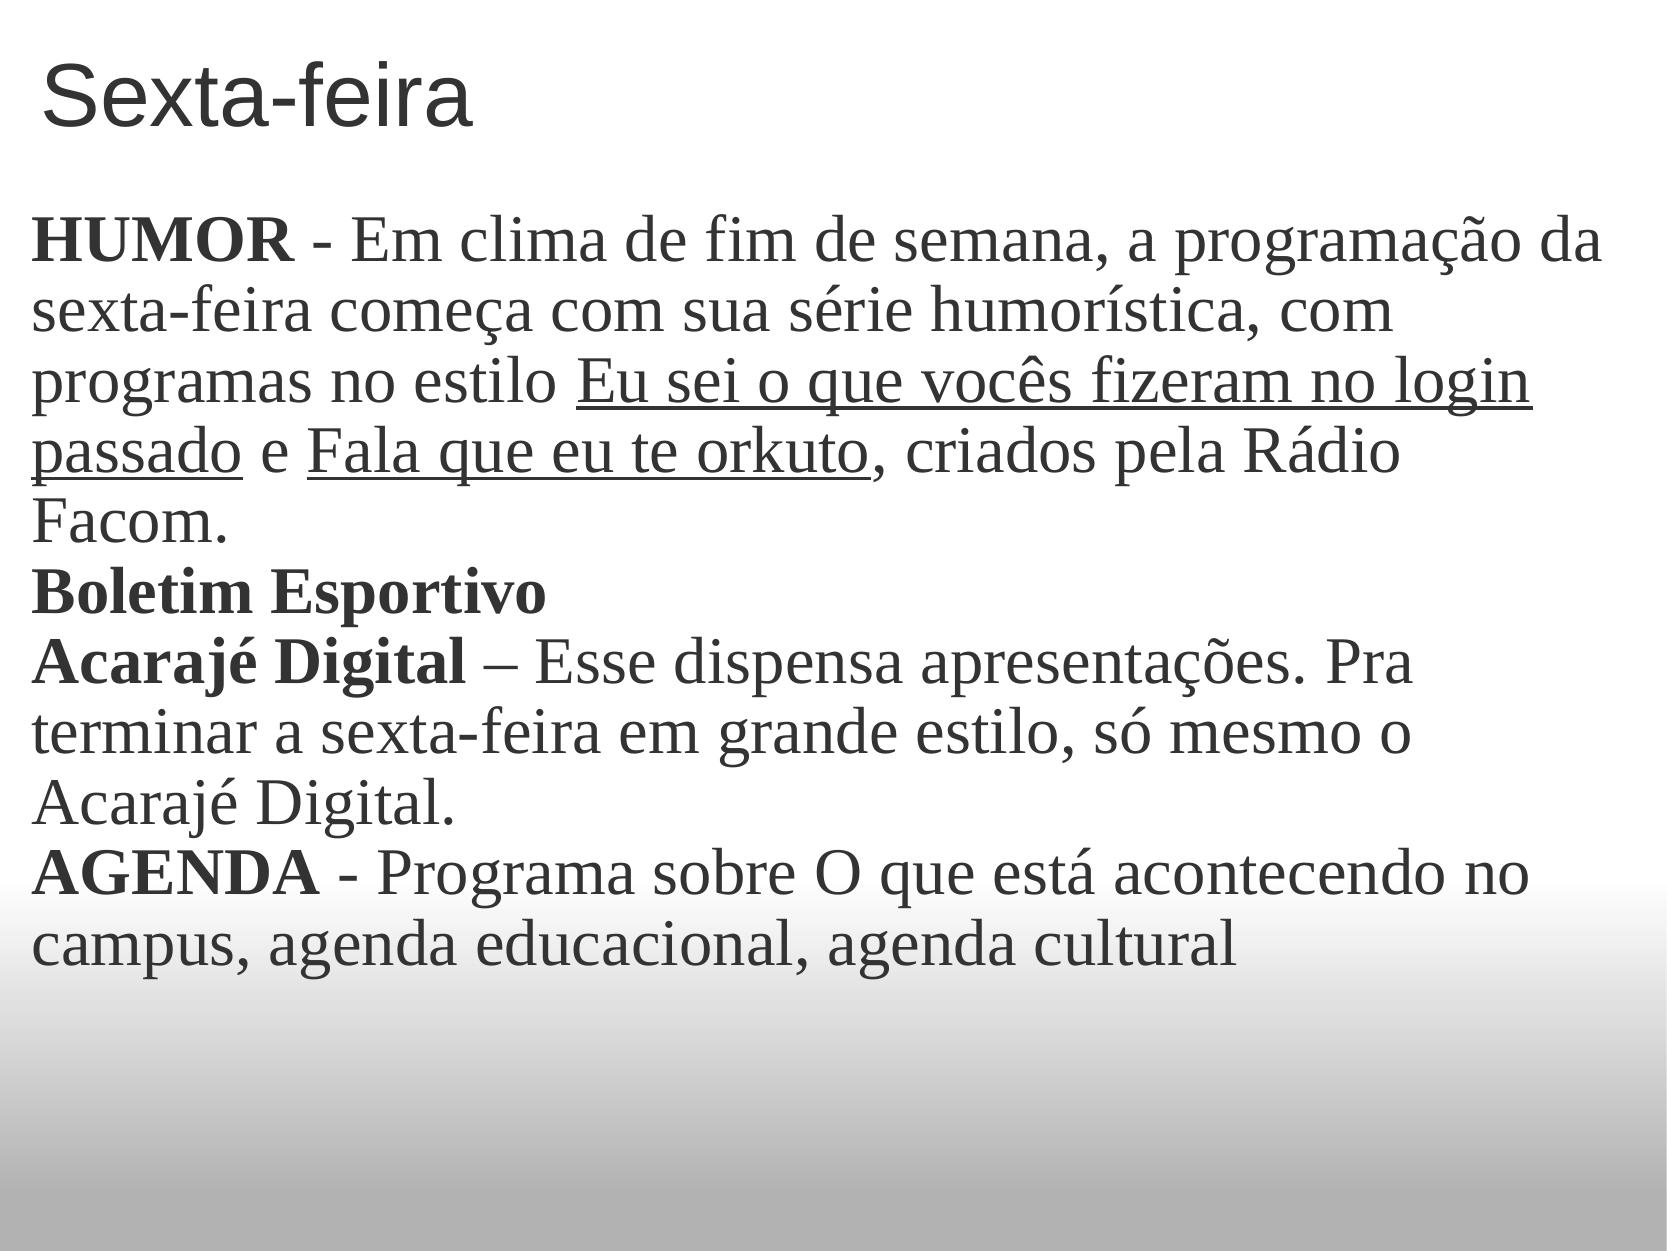

# Sexta-feira
HUMOR - Em clima de fim de semana, a programação da sexta-feira começa com sua série humorística, com programas no estilo Eu sei o que vocês fizeram no login passado e Fala que eu te orkuto, criados pela Rádio Facom.
Boletim Esportivo
Acarajé Digital – Esse dispensa apresentações. Pra terminar a sexta-feira em grande estilo, só mesmo o Acarajé Digital.
AGENDA - Programa sobre O que está acontecendo no campus, agenda educacional, agenda cultural